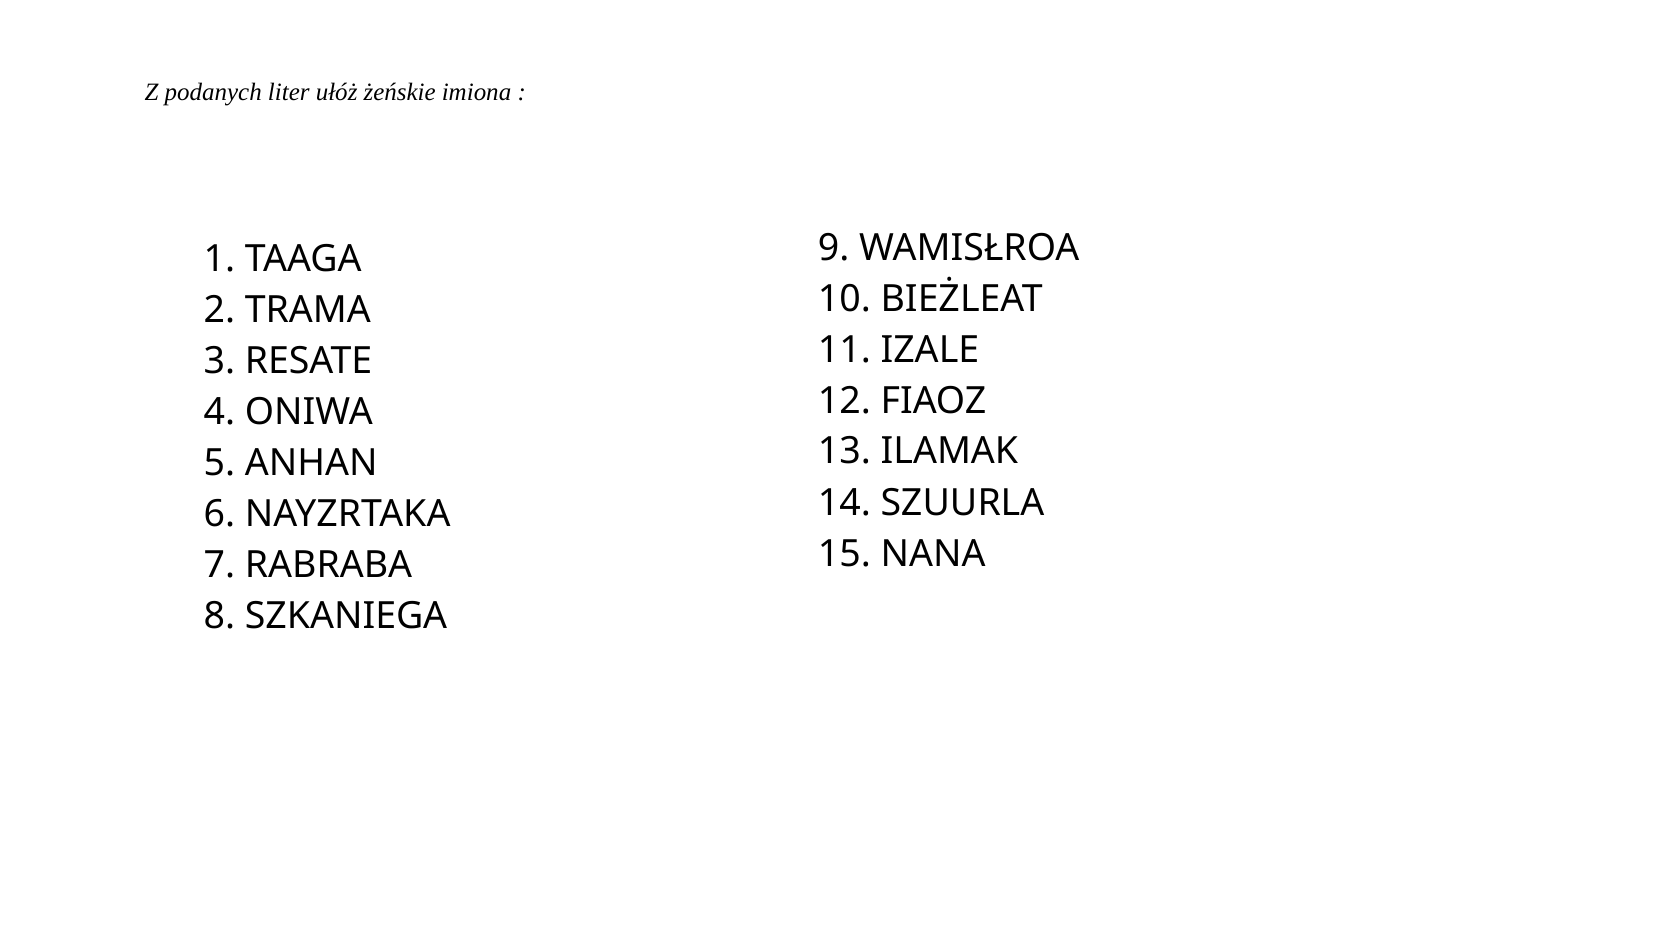

Z podanych liter ułóż żeńskie imiona :
9. WAMISŁROA
10. BIEŻLEAT
11. IZALE
12. FIAOZ
13. ILAMAK
14. SZUURLA
15. NANA
1. TAAGA
2. TRAMA
3. RESATE
4. ONIWA
5. ANHAN
6. NAYZRTAKA
7. RABRABA
8. SZKANIEGA